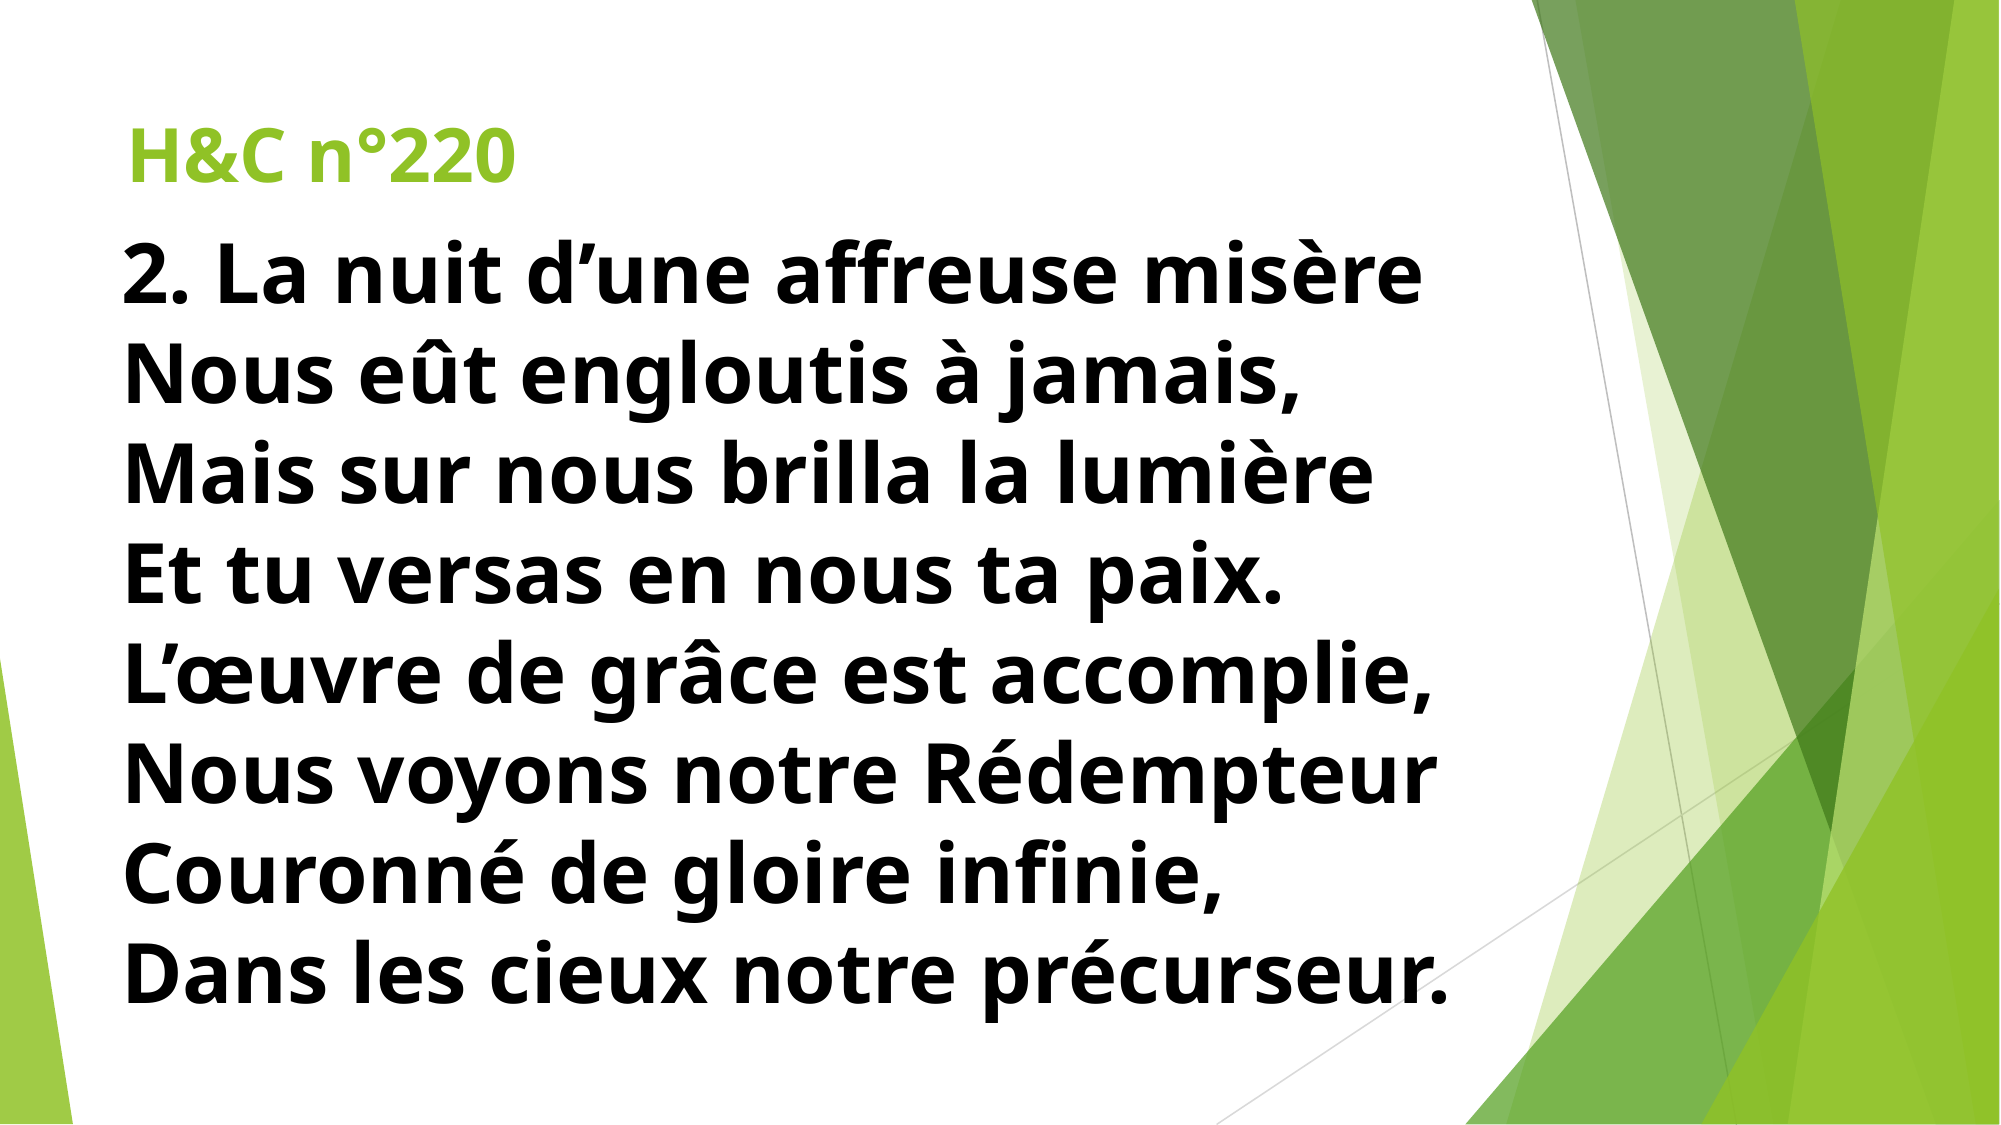

H&C n°220
2. La nuit d’une affreuse misère
Nous eût engloutis à jamais,
Mais sur nous brilla la lumière
Et tu versas en nous ta paix.
L’œuvre de grâce est accomplie,
Nous voyons notre Rédempteur
Couronné de gloire infinie,
Dans les cieux notre précurseur.